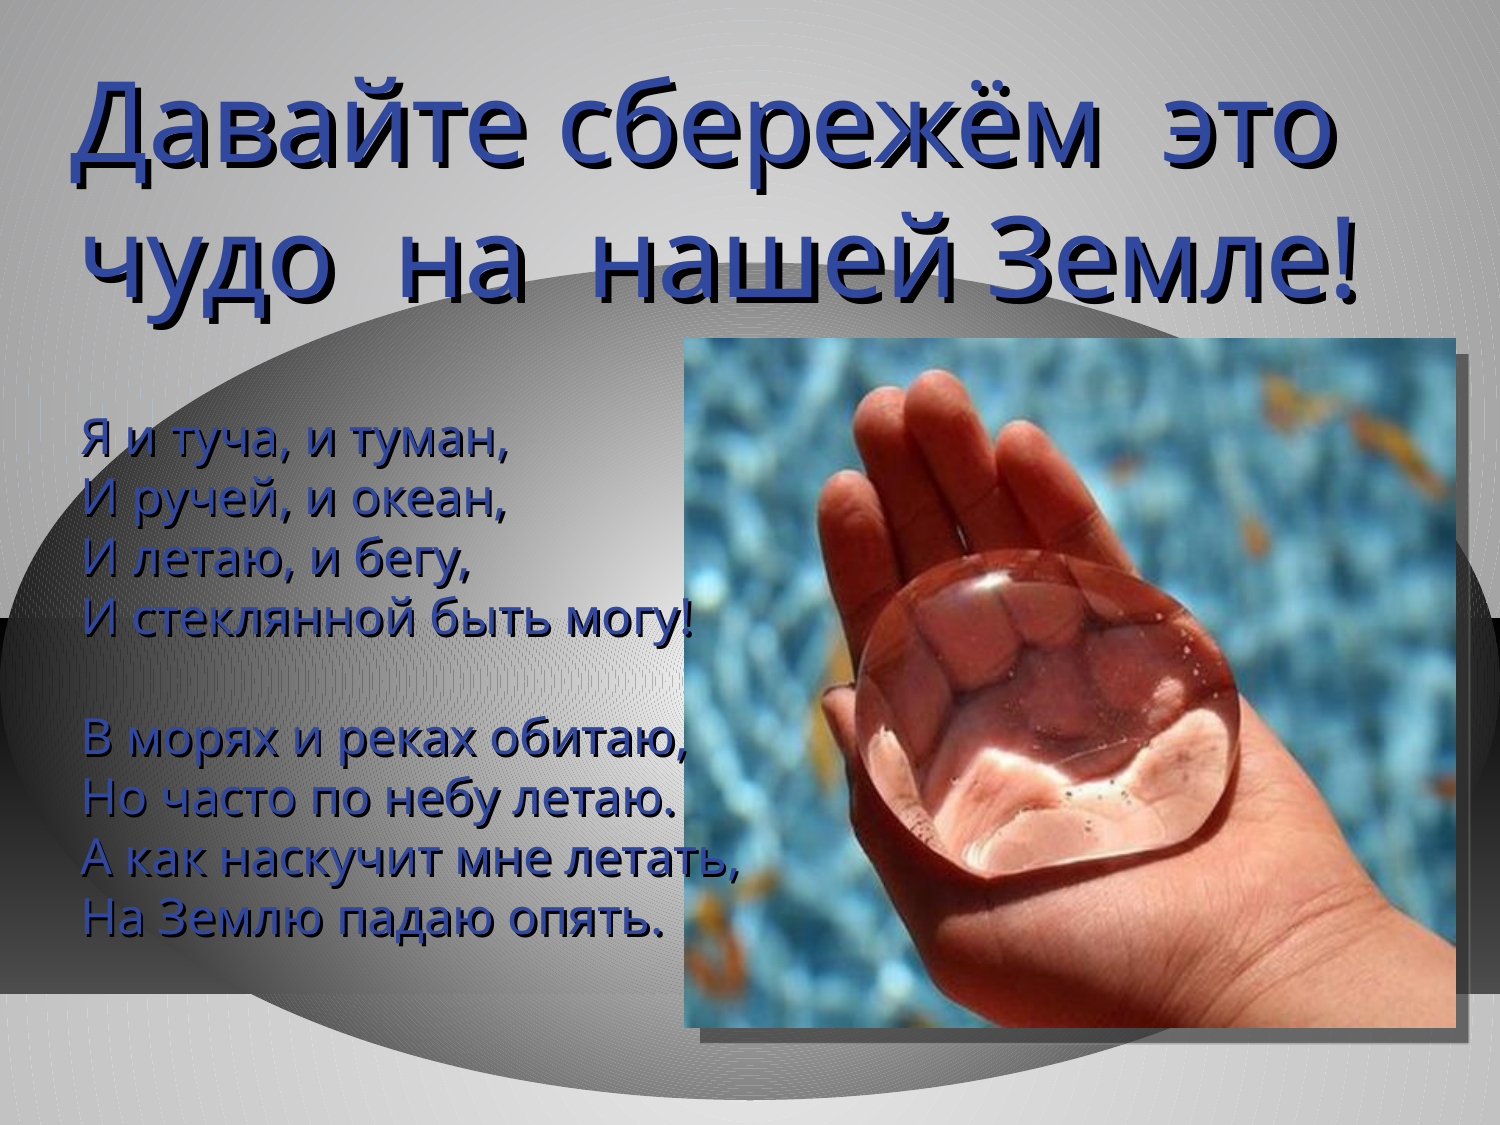

Давайте сбережём это
чудо на нашей Земле!
Я и туча, и туман,
И ручей, и океан,
И летаю, и бегу,
И стеклянной быть могу!
В морях и реках обитаю,
Но часто по небу летаю.
А как наскучит мне летать,
На Землю падаю опять.